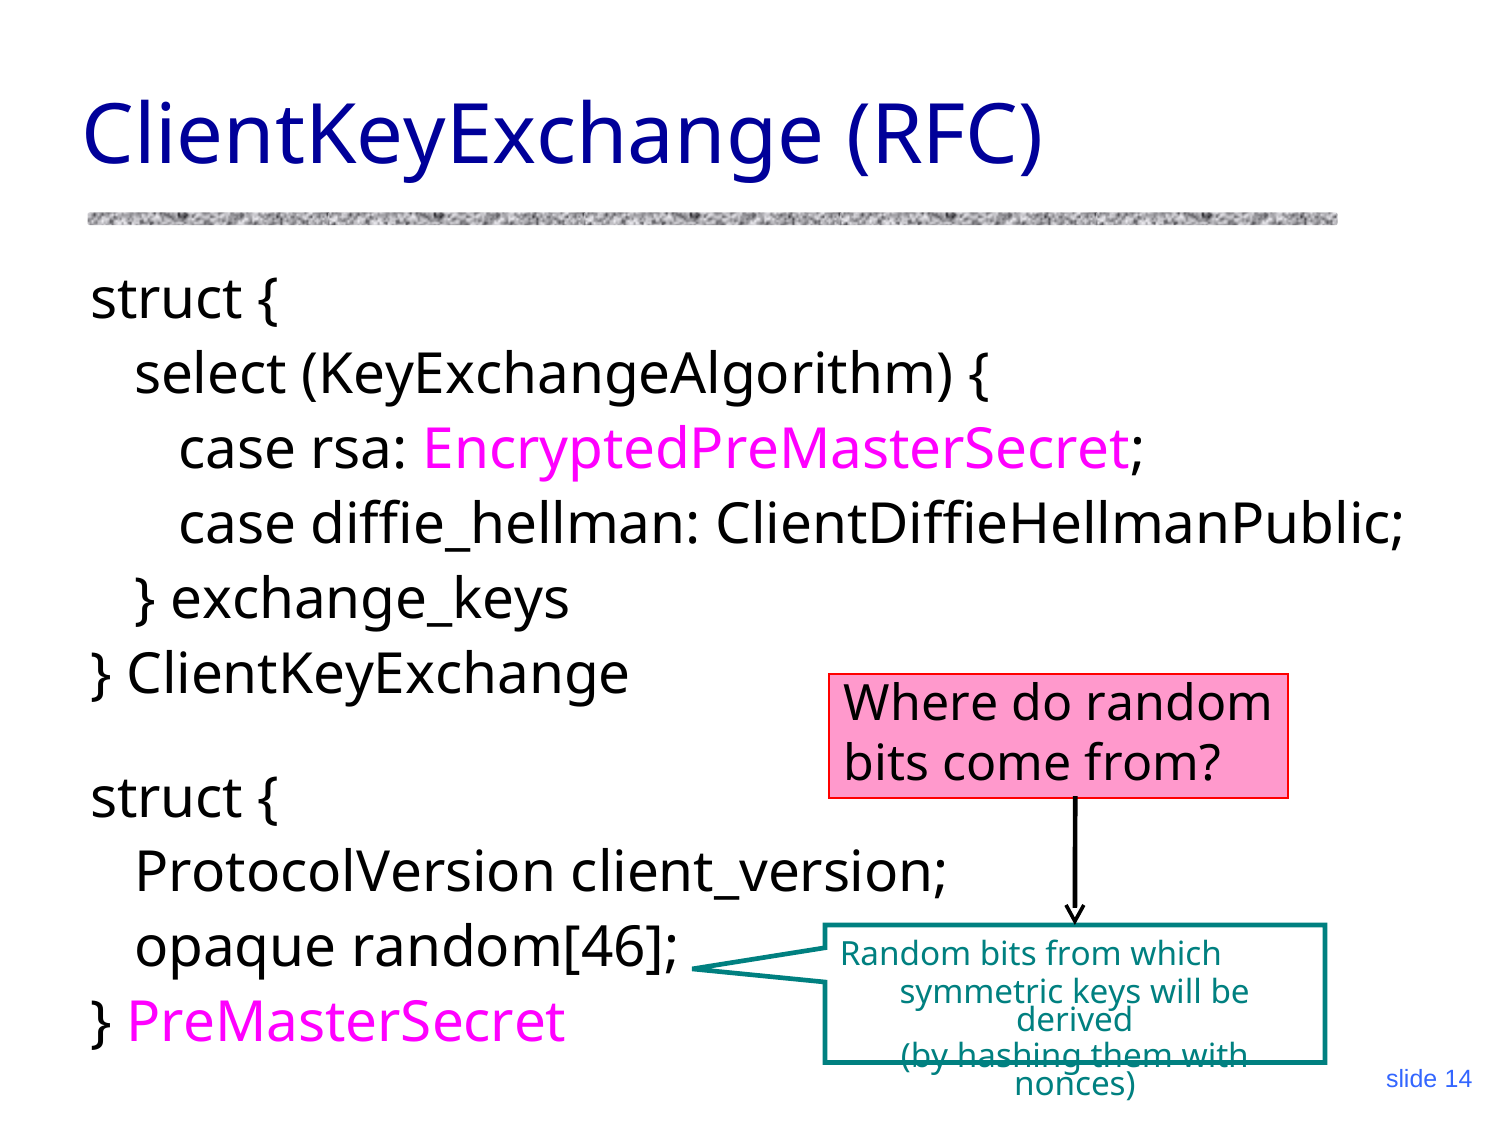

ClientKeyExchange (RFC)
# struct {
 select (KeyExchangeAlgorithm) {
 case rsa: EncryptedPreMasterSecret;
 case diffie_hellman: ClientDiffieHellmanPublic;
 } exchange_keys
} ClientKeyExchange
struct {
 ProtocolVersion client_version;
 opaque random[46];
} PreMasterSecret
Where do random
bits come from?
Random bits from which
symmetric keys will be derived
(by hashing them with nonces)
slide